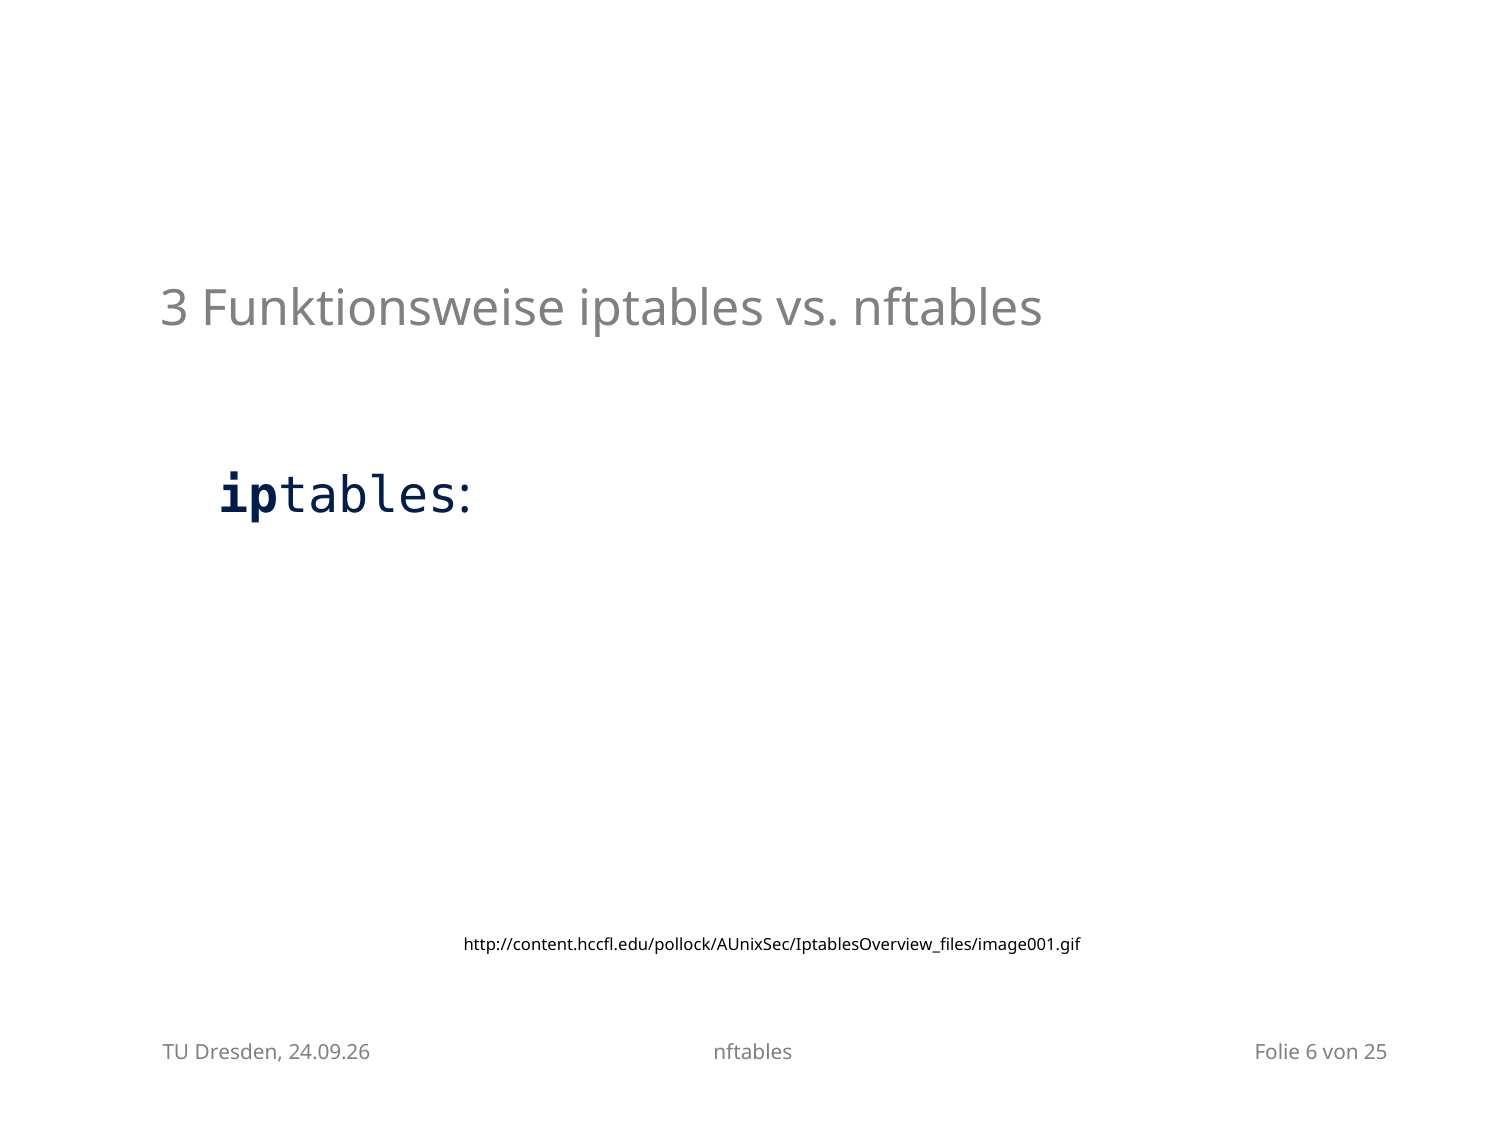

# 3 Funktionsweise iptables vs. nftables
iptables:
http://content.hccfl.edu/pollock/AUnixSec/IptablesOverview_files/image001.gif
6